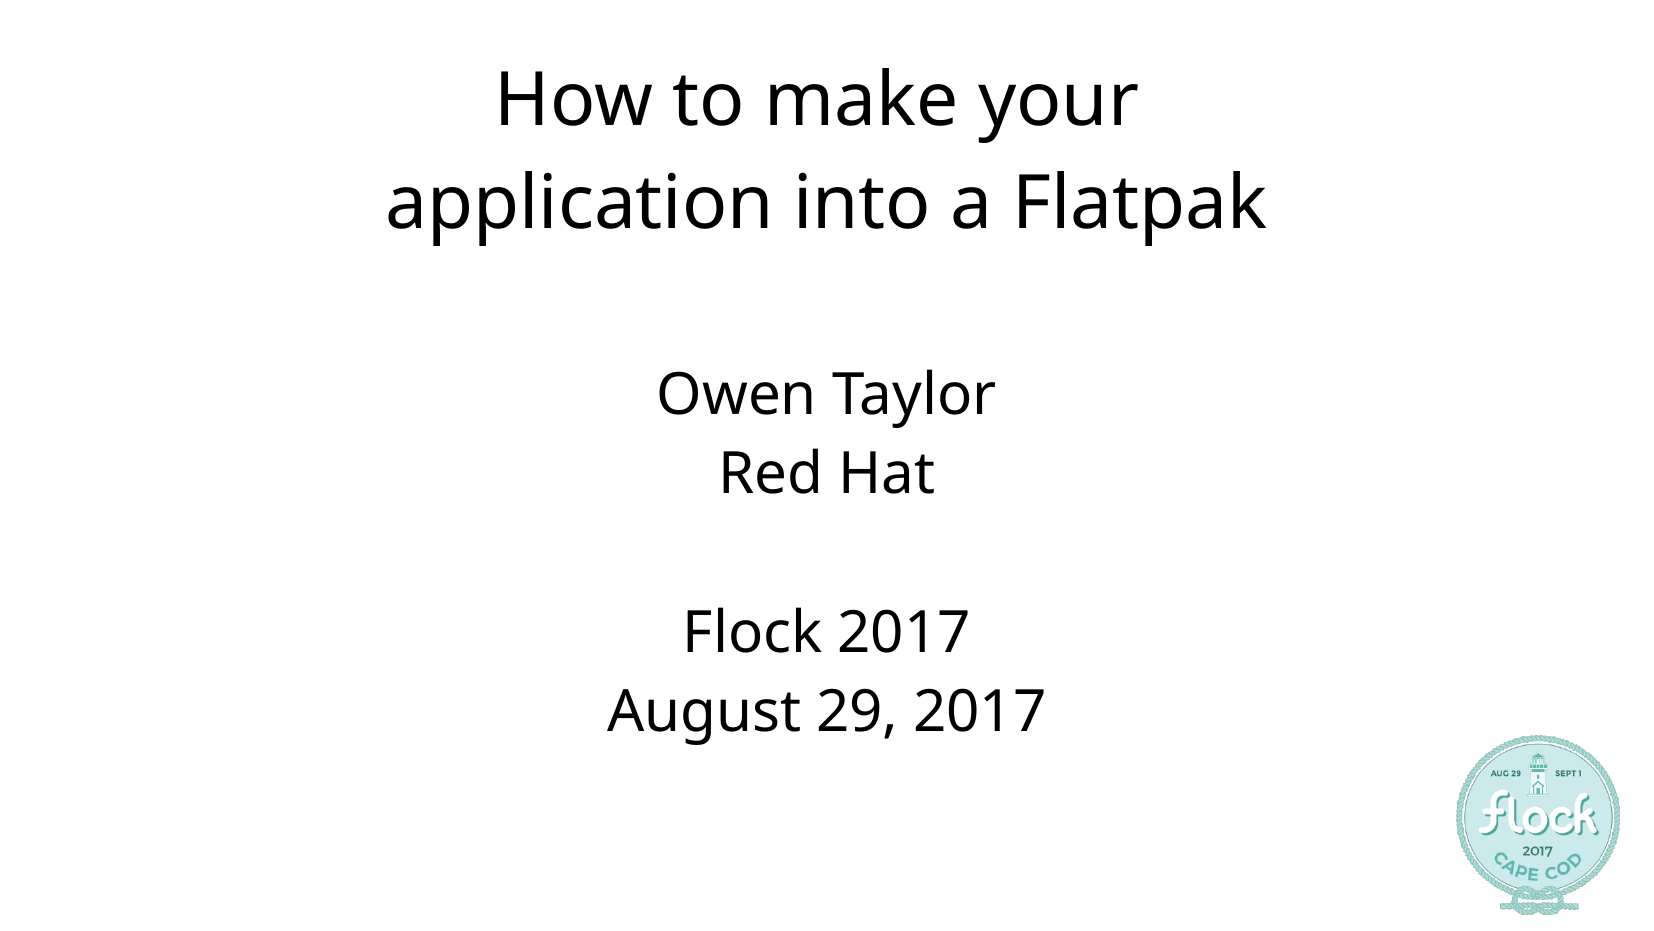

# How to make your
application into a Flatpak
Owen Taylor
Red Hat
Flock 2017
August 29, 2017